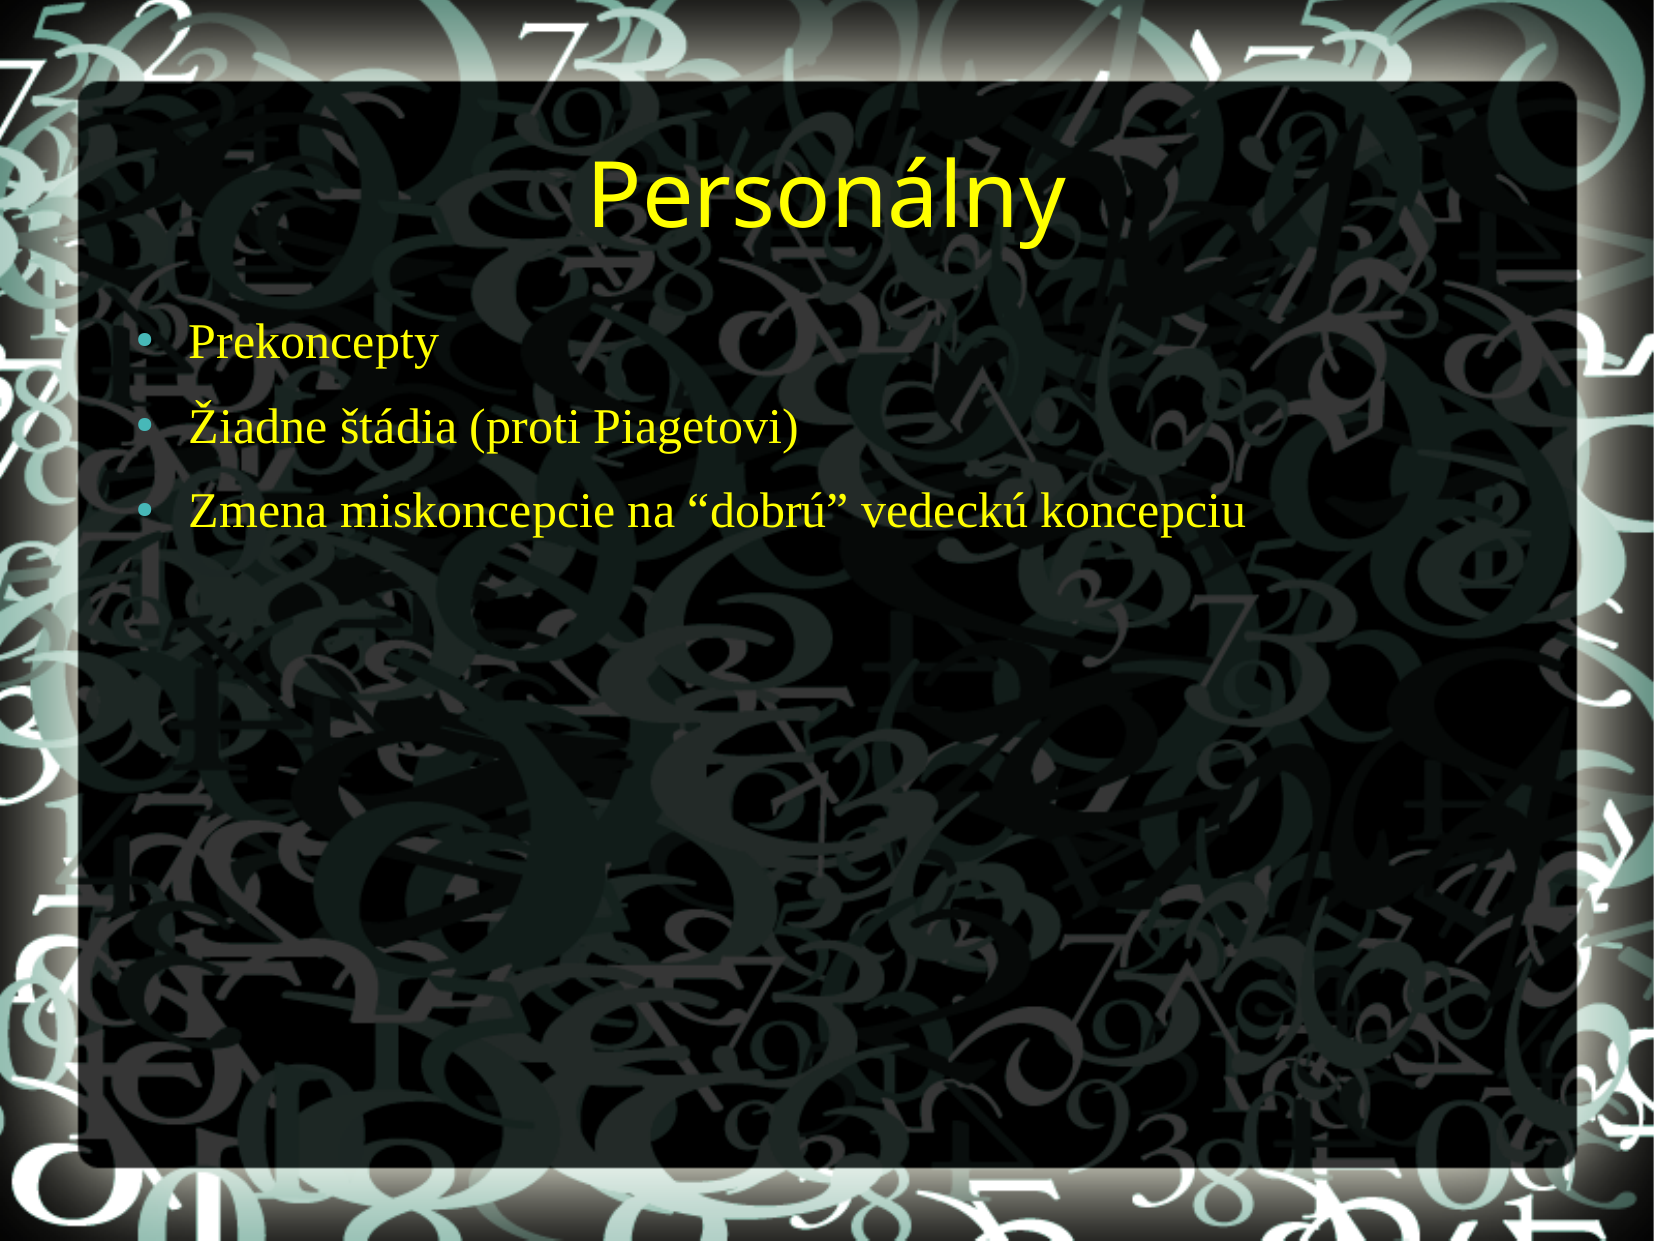

# Personálny
Prekoncepty
Žiadne štádia (proti Piagetovi)
Zmena miskoncepcie na “dobrú” vedeckú koncepciu